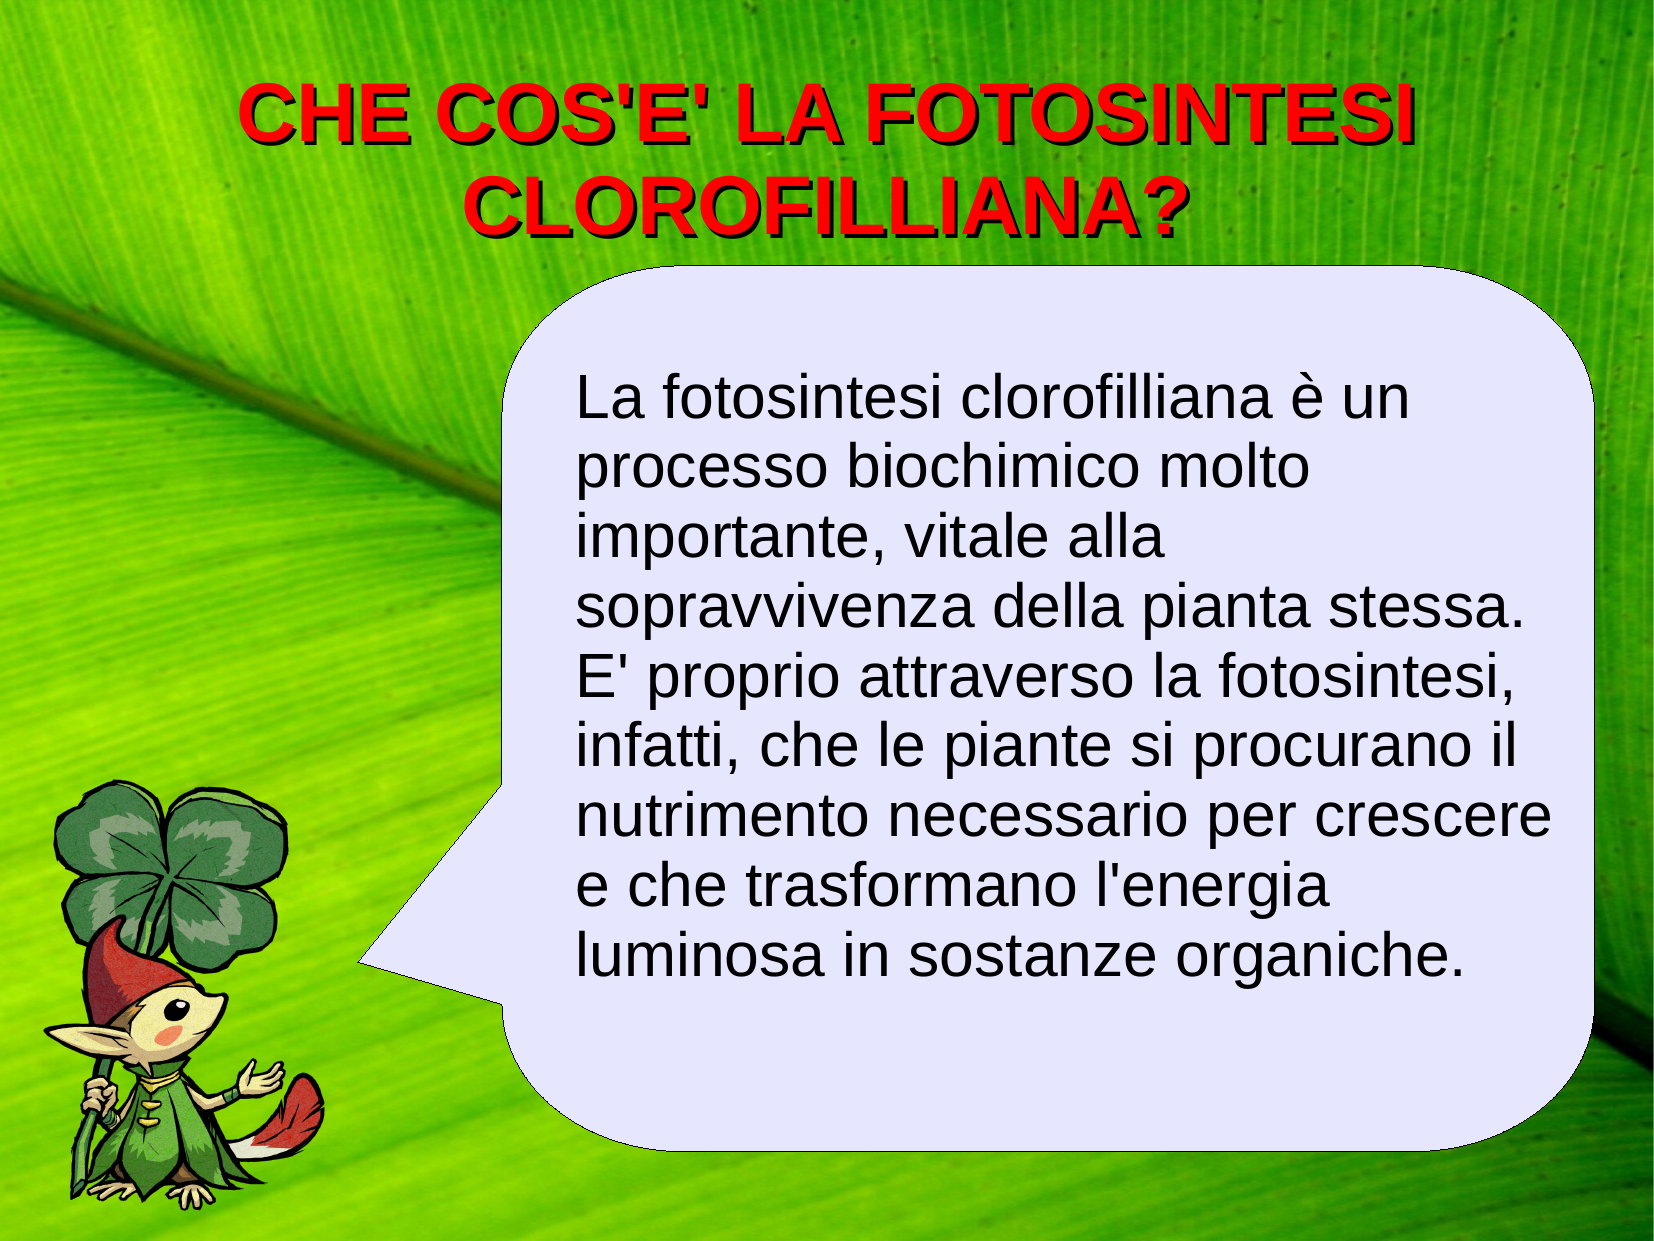

CHE COS'E' LA FOTOSINTESI CLOROFILLIANA?
La fotosintesi clorofilliana è un processo biochimico molto importante, vitale alla sopravvivenza della pianta stessa.
E' proprio attraverso la fotosintesi, infatti, che le piante si procurano il nutrimento necessario per crescere e che trasformano l'energia luminosa in sostanze organiche.